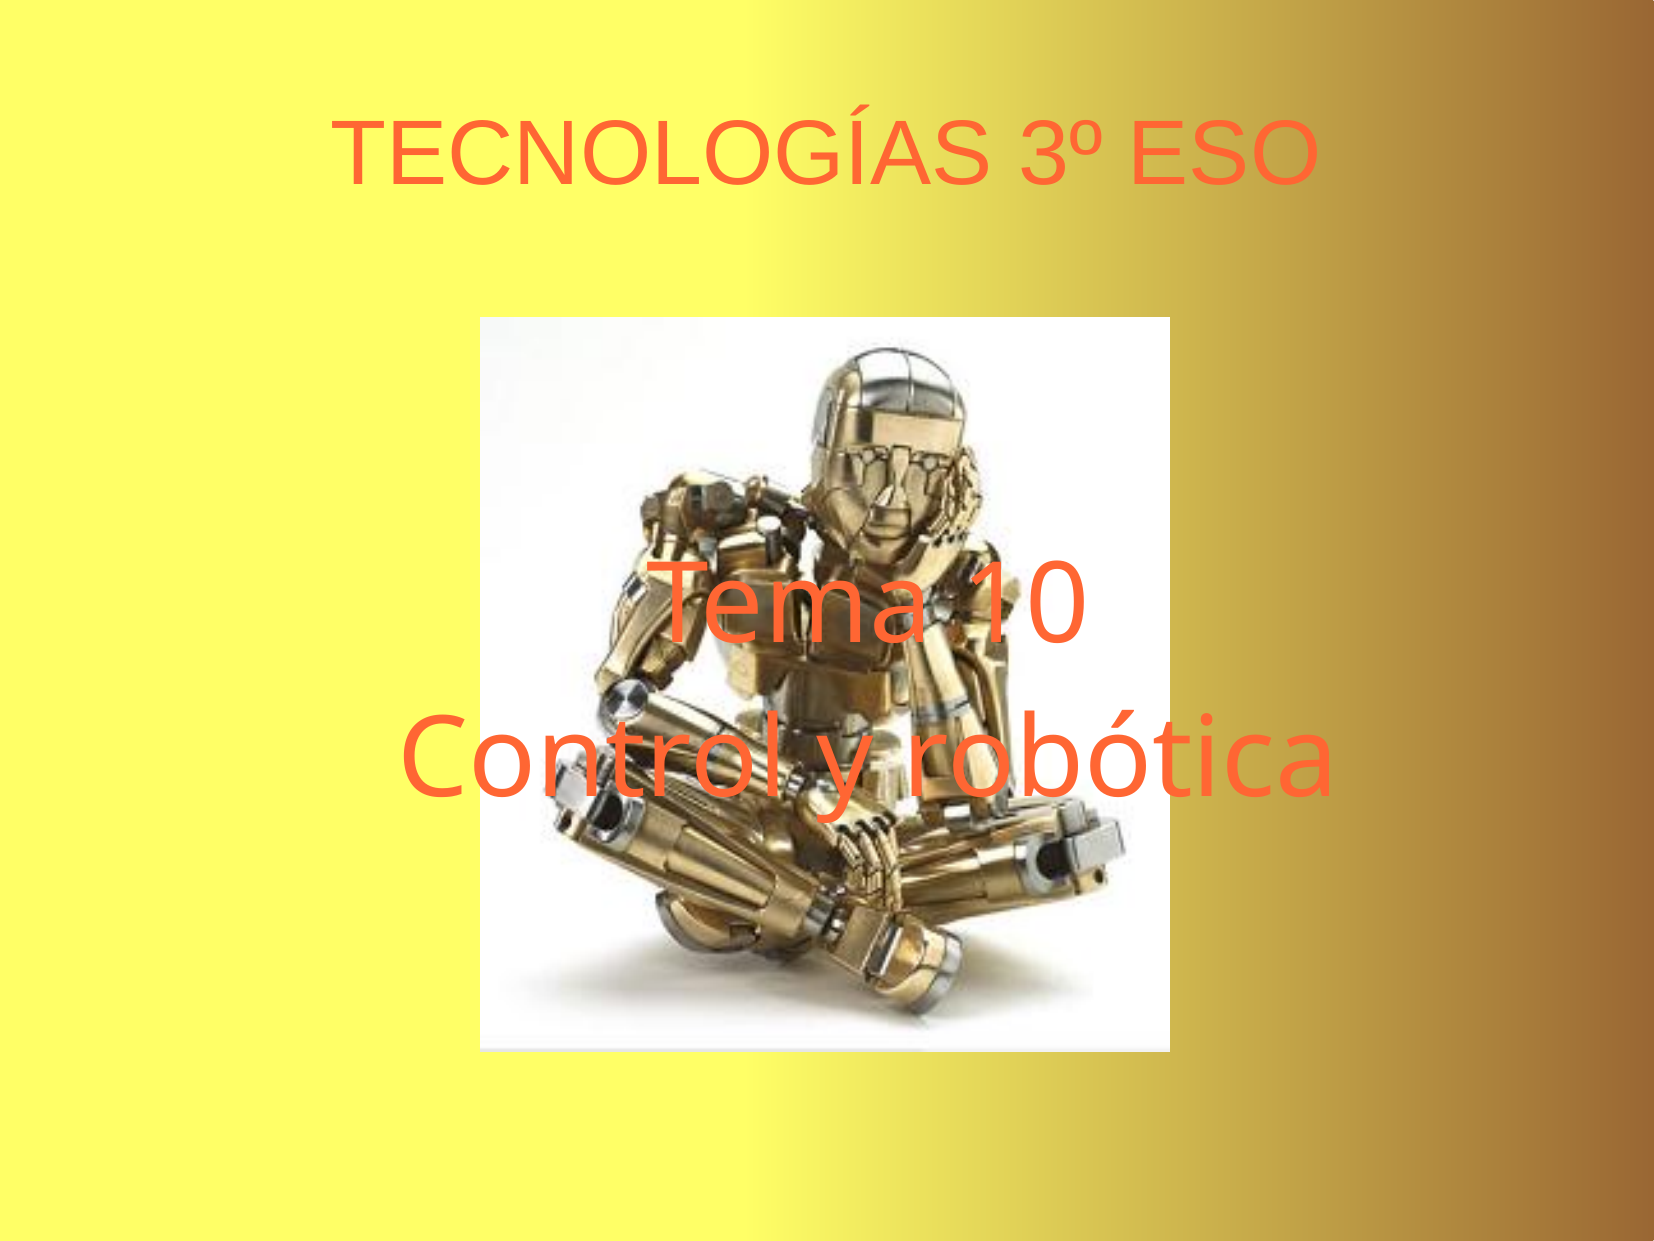

# TECNOLOGÍAS 3º ESO
Tema 10
Control y robótica